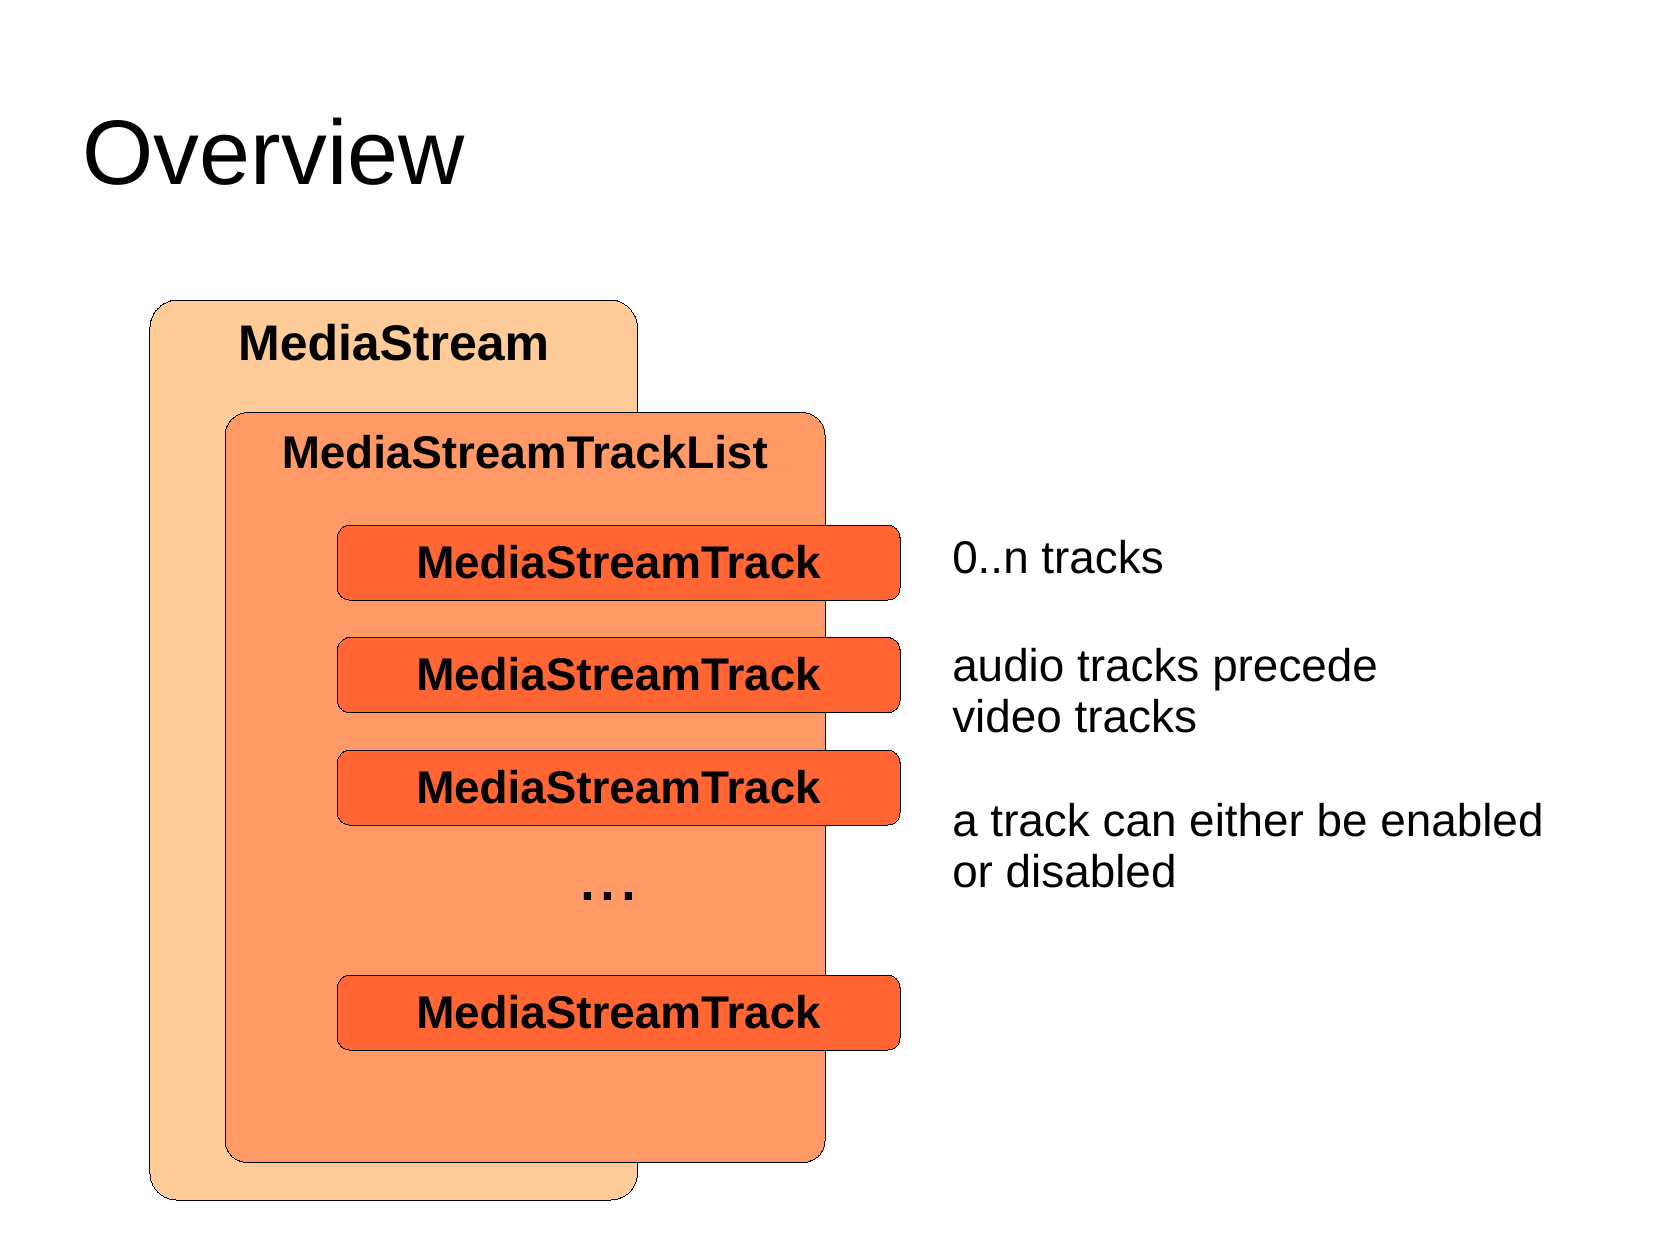

# Overview
MediaStream
MediaStreamTrackList
MediaStreamTrack
0..n tracks
audio tracks precede
video tracks
MediaStreamTrack
MediaStreamTrack
a track can either be enabled
or disabled
...
MediaStreamTrack